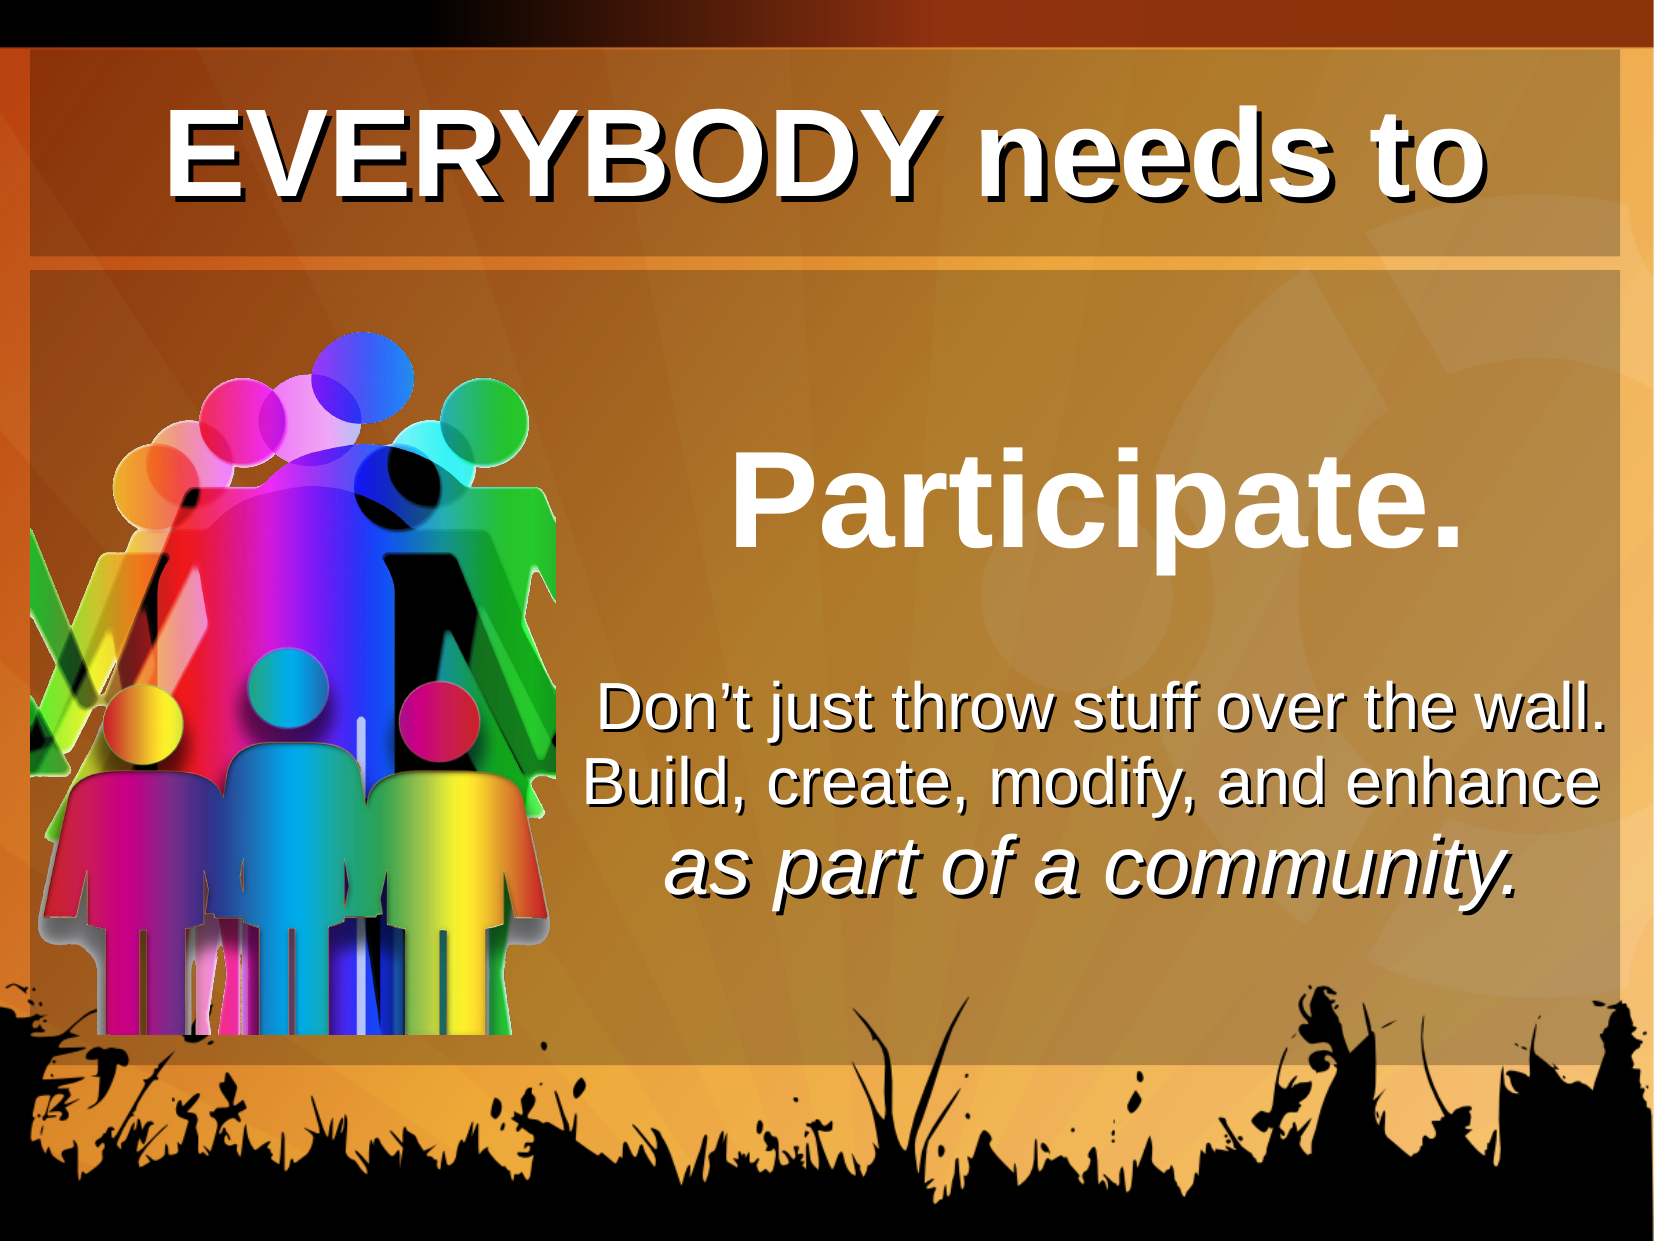

# EVERYBODY needs to
 Participate.
 Don’t just throw stuff over the wall.
 Build, create, modify, and enhance
 as part of a community.